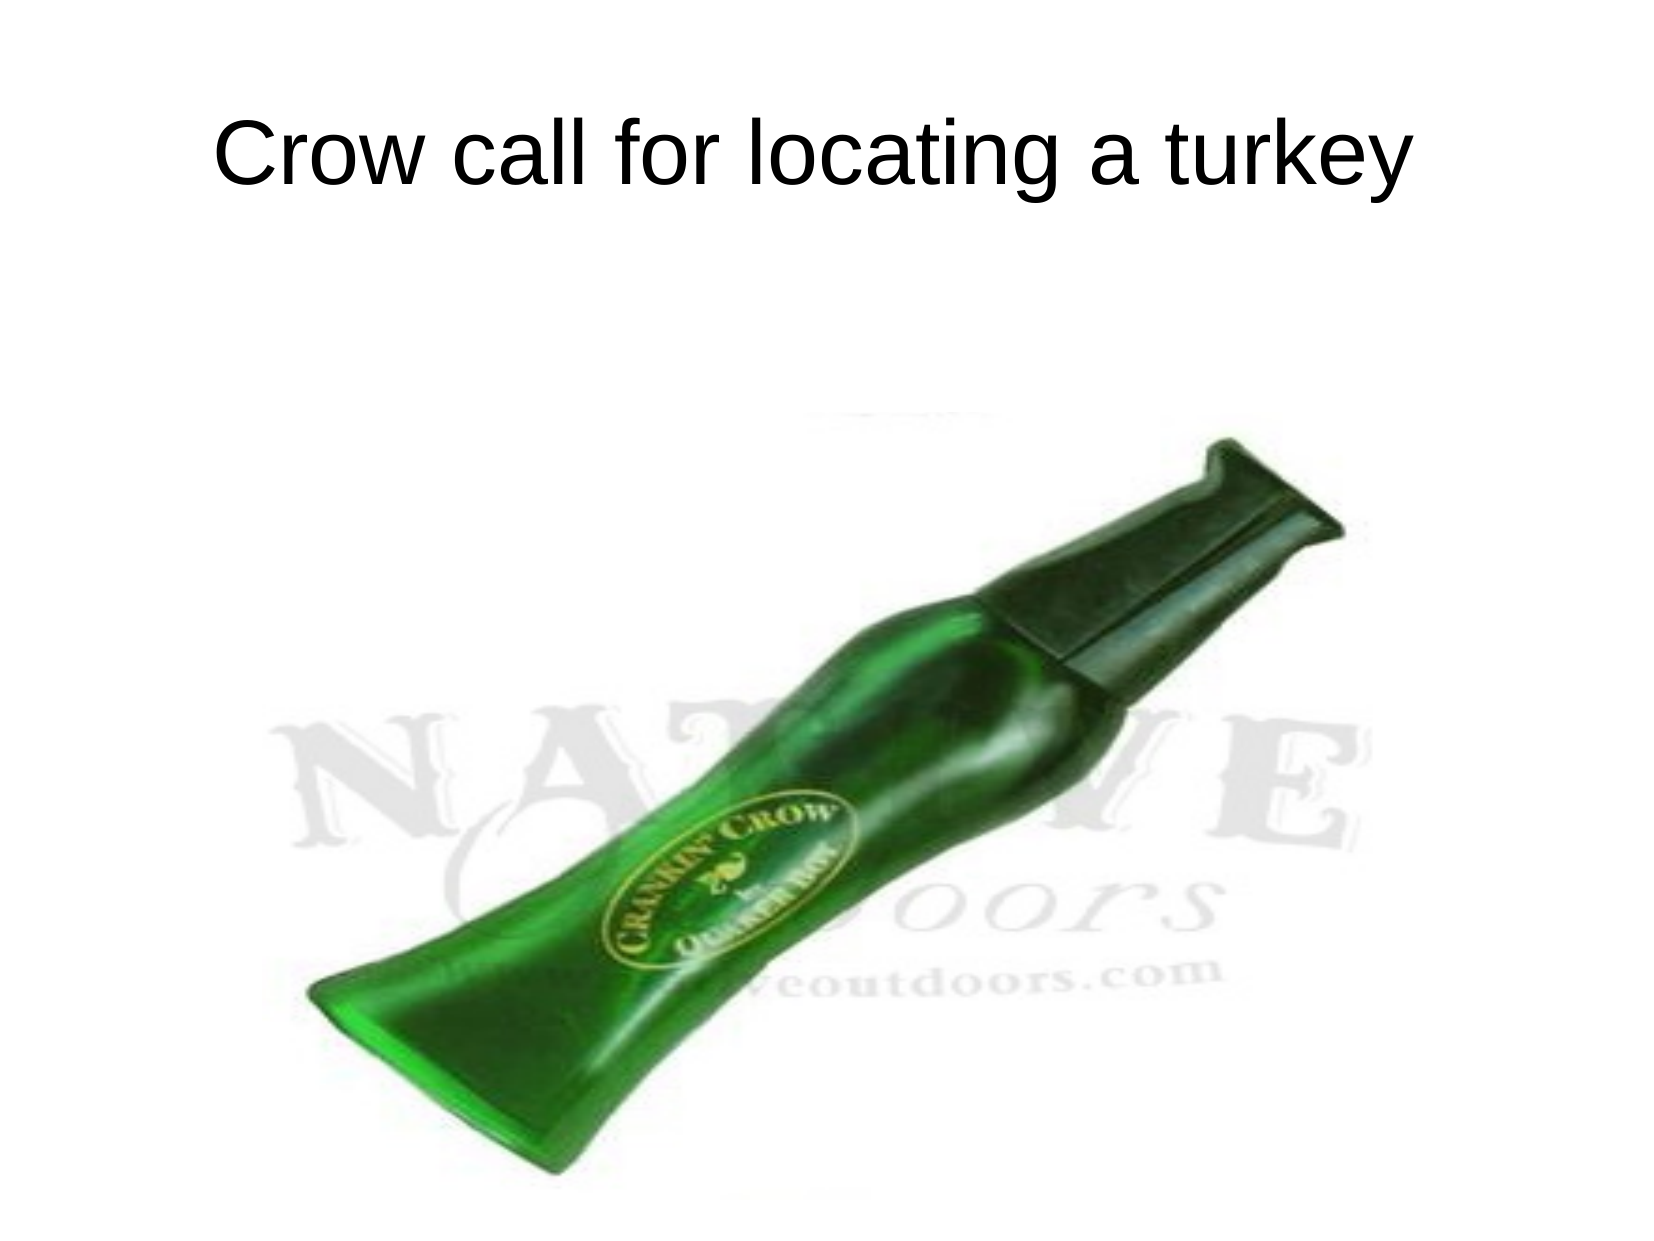

# Crow call for locating a turkey